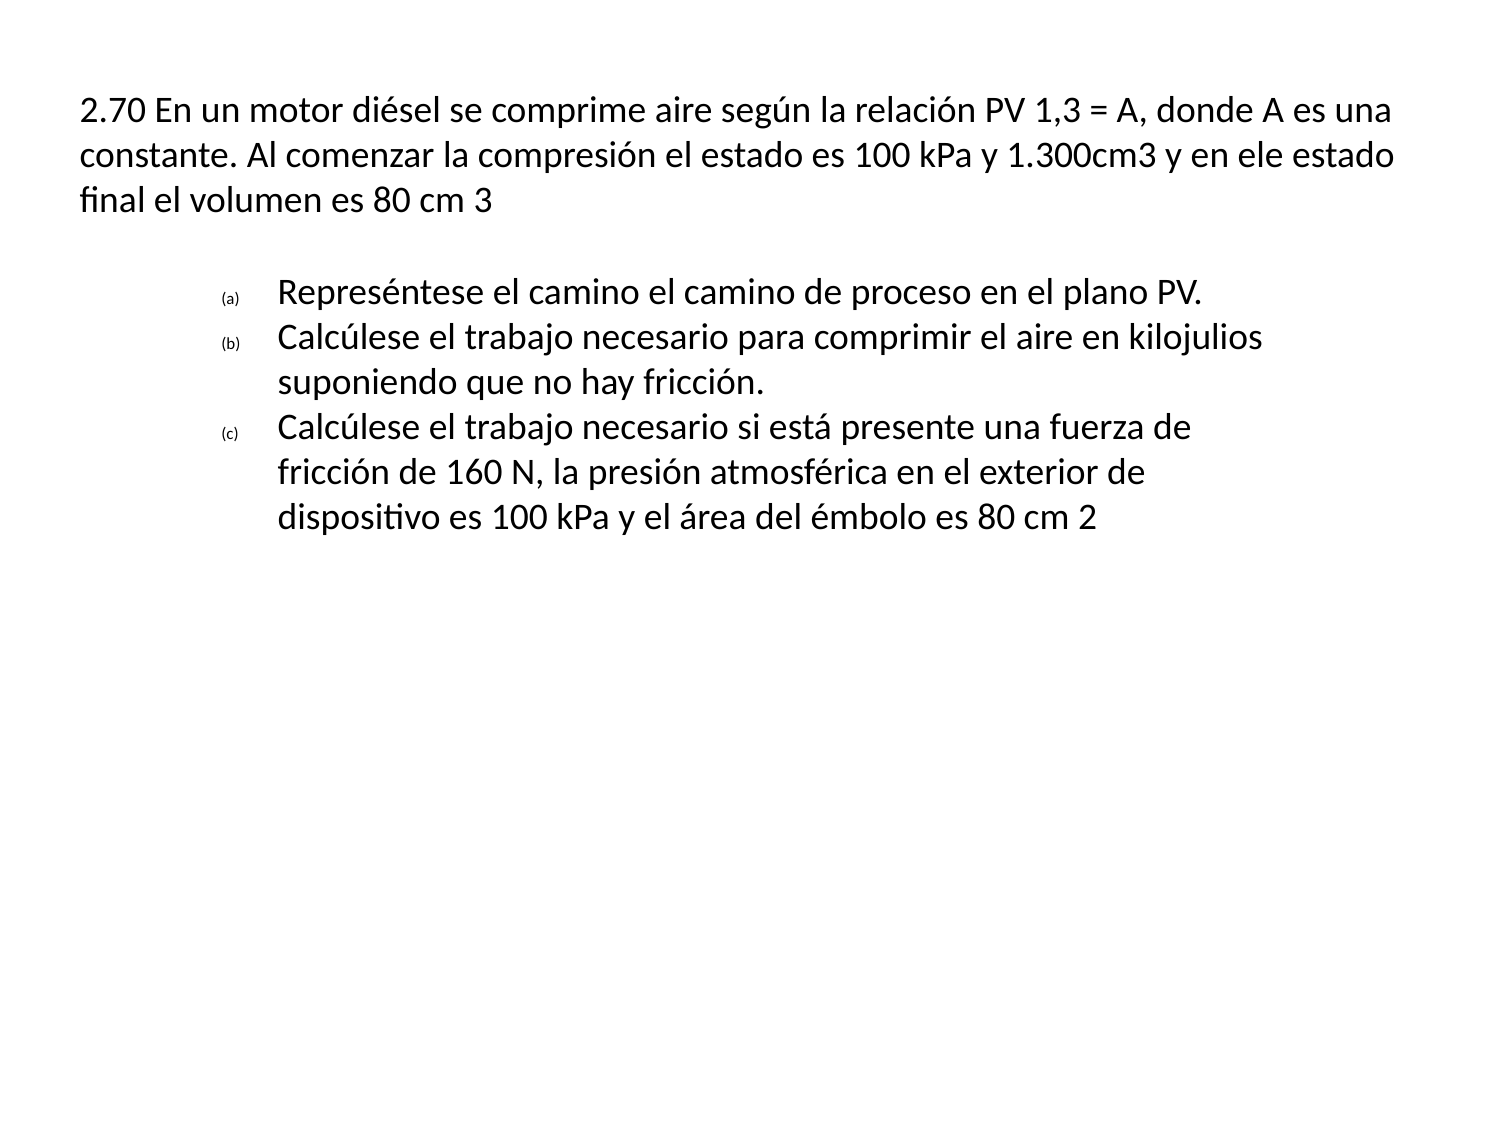

2.70 En un motor diésel se comprime aire según la relación PV 1,3 = A, donde A es una constante. Al comenzar la compresión el estado es 100 kPa y 1.300cm3 y en ele estado
final el volumen es 80 cm 3
Represéntese el camino el camino de proceso en el plano PV.
Calcúlese el trabajo necesario para comprimir el aire en kilojulios suponiendo que no hay fricción.
Calcúlese el trabajo necesario si está presente una fuerza de fricción de 160 N, la presión atmosférica en el exterior de dispositivo es 100 kPa y el área del émbolo es 80 cm 2